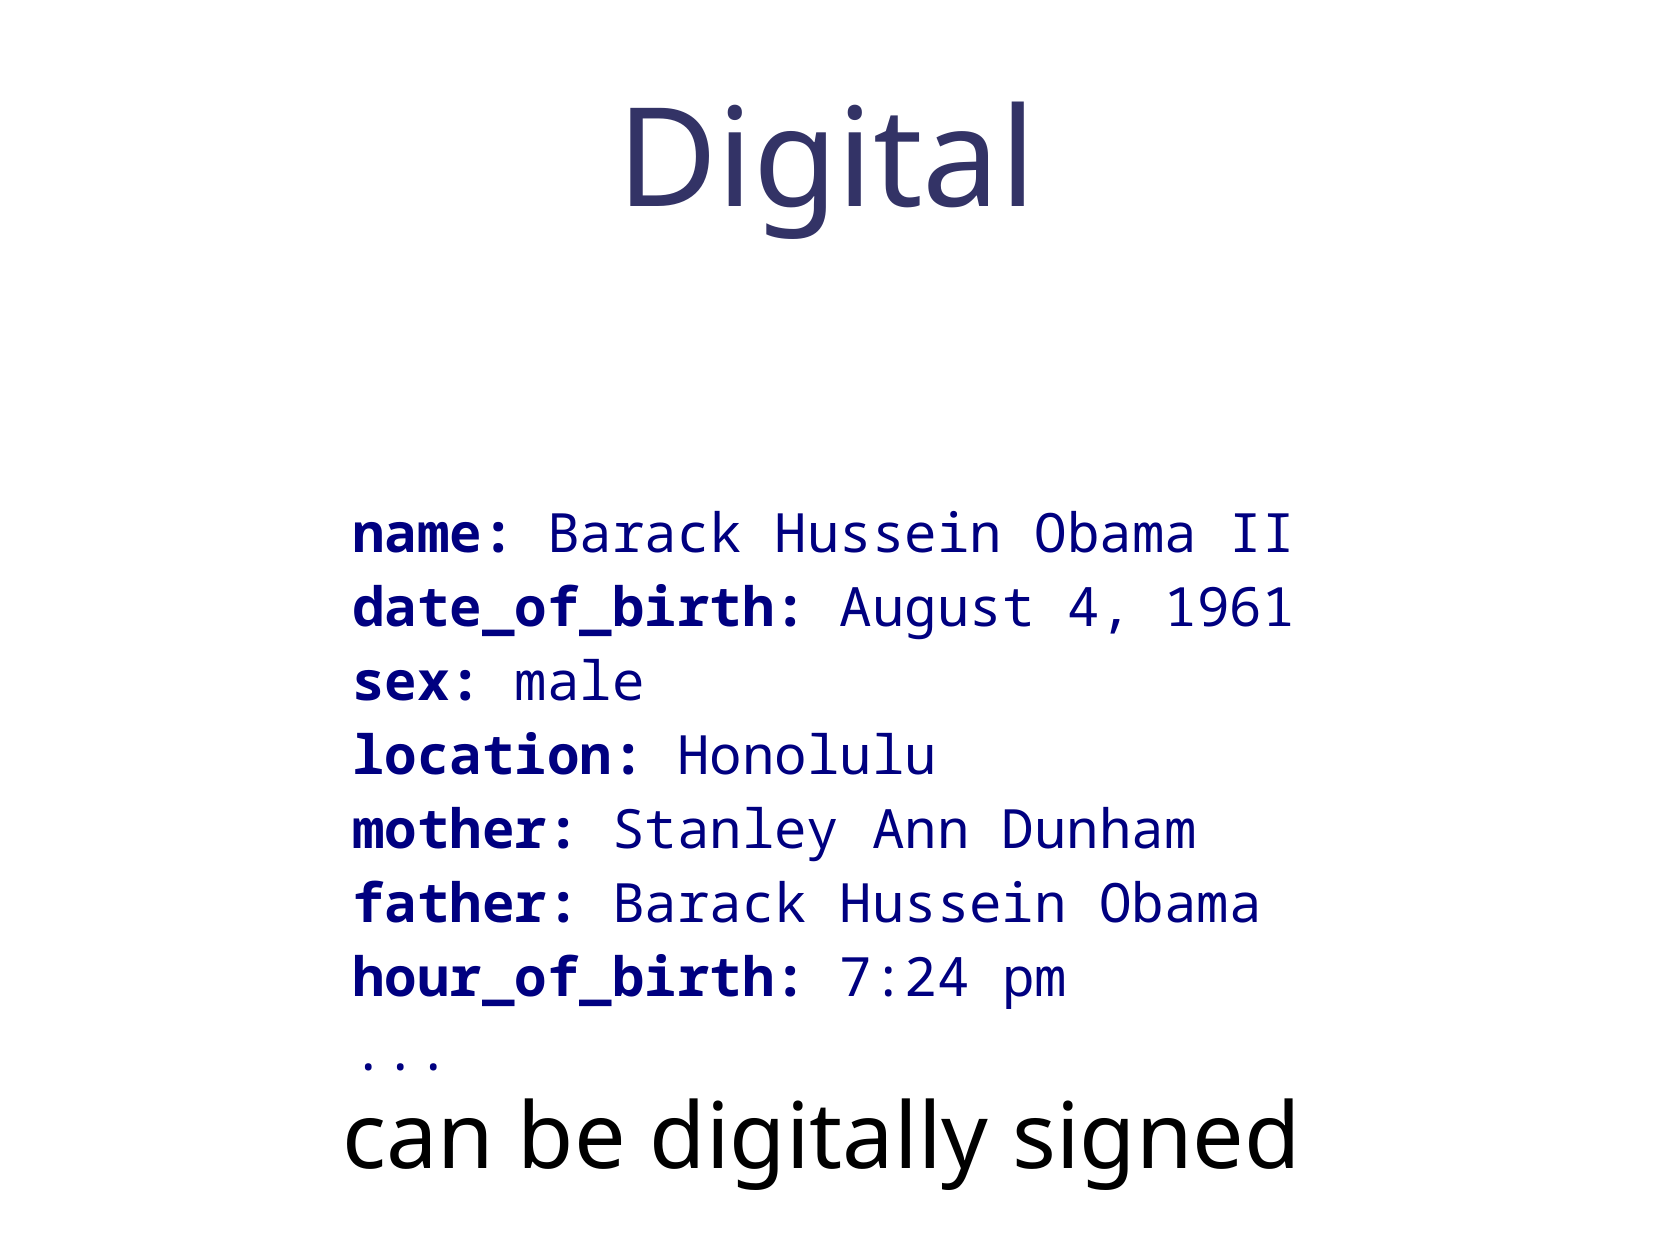

# Digital
name: Barack Hussein Obama II
date_of_birth: August 4, 1961
sex: male
location: Honolulu
mother: Stanley Ann Dunham
father: Barack Hussein Obama
hour_of_birth: 7:24 pm
...
can be digitally signed